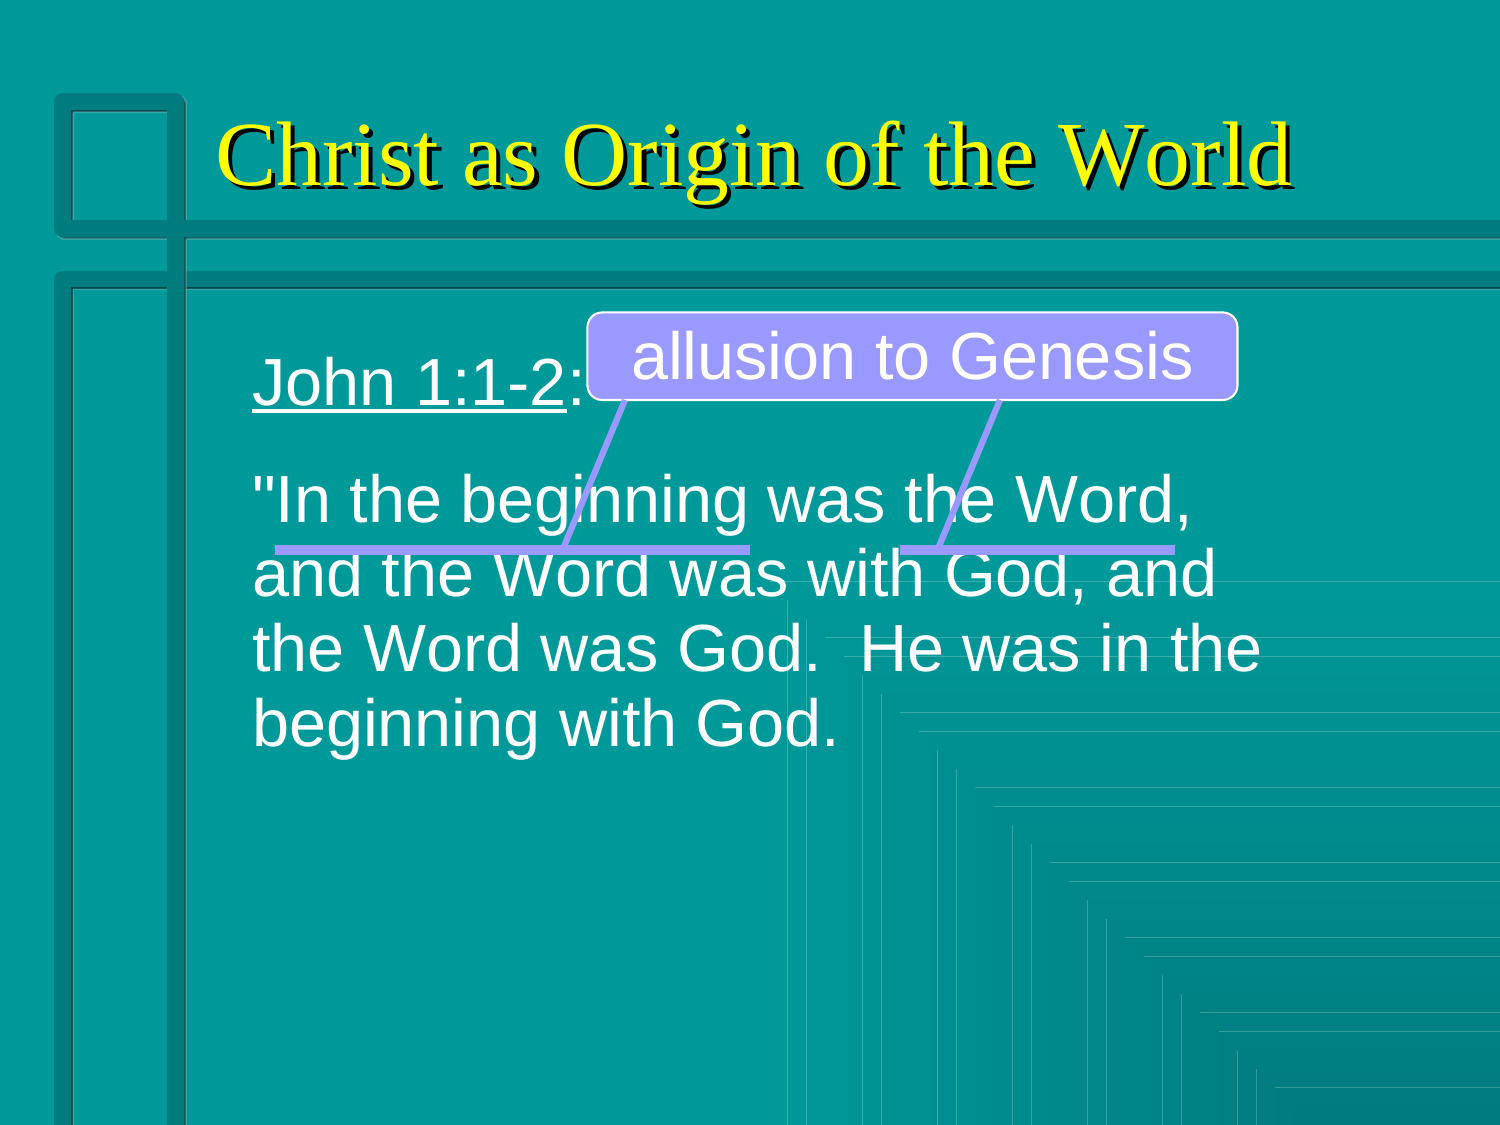

# Christ as Origin of the World
allusion to Genesis
John 1:1-2:
"In the beginning was the Word, and the Word was with God, and the Word was God. He was in the beginning with God.